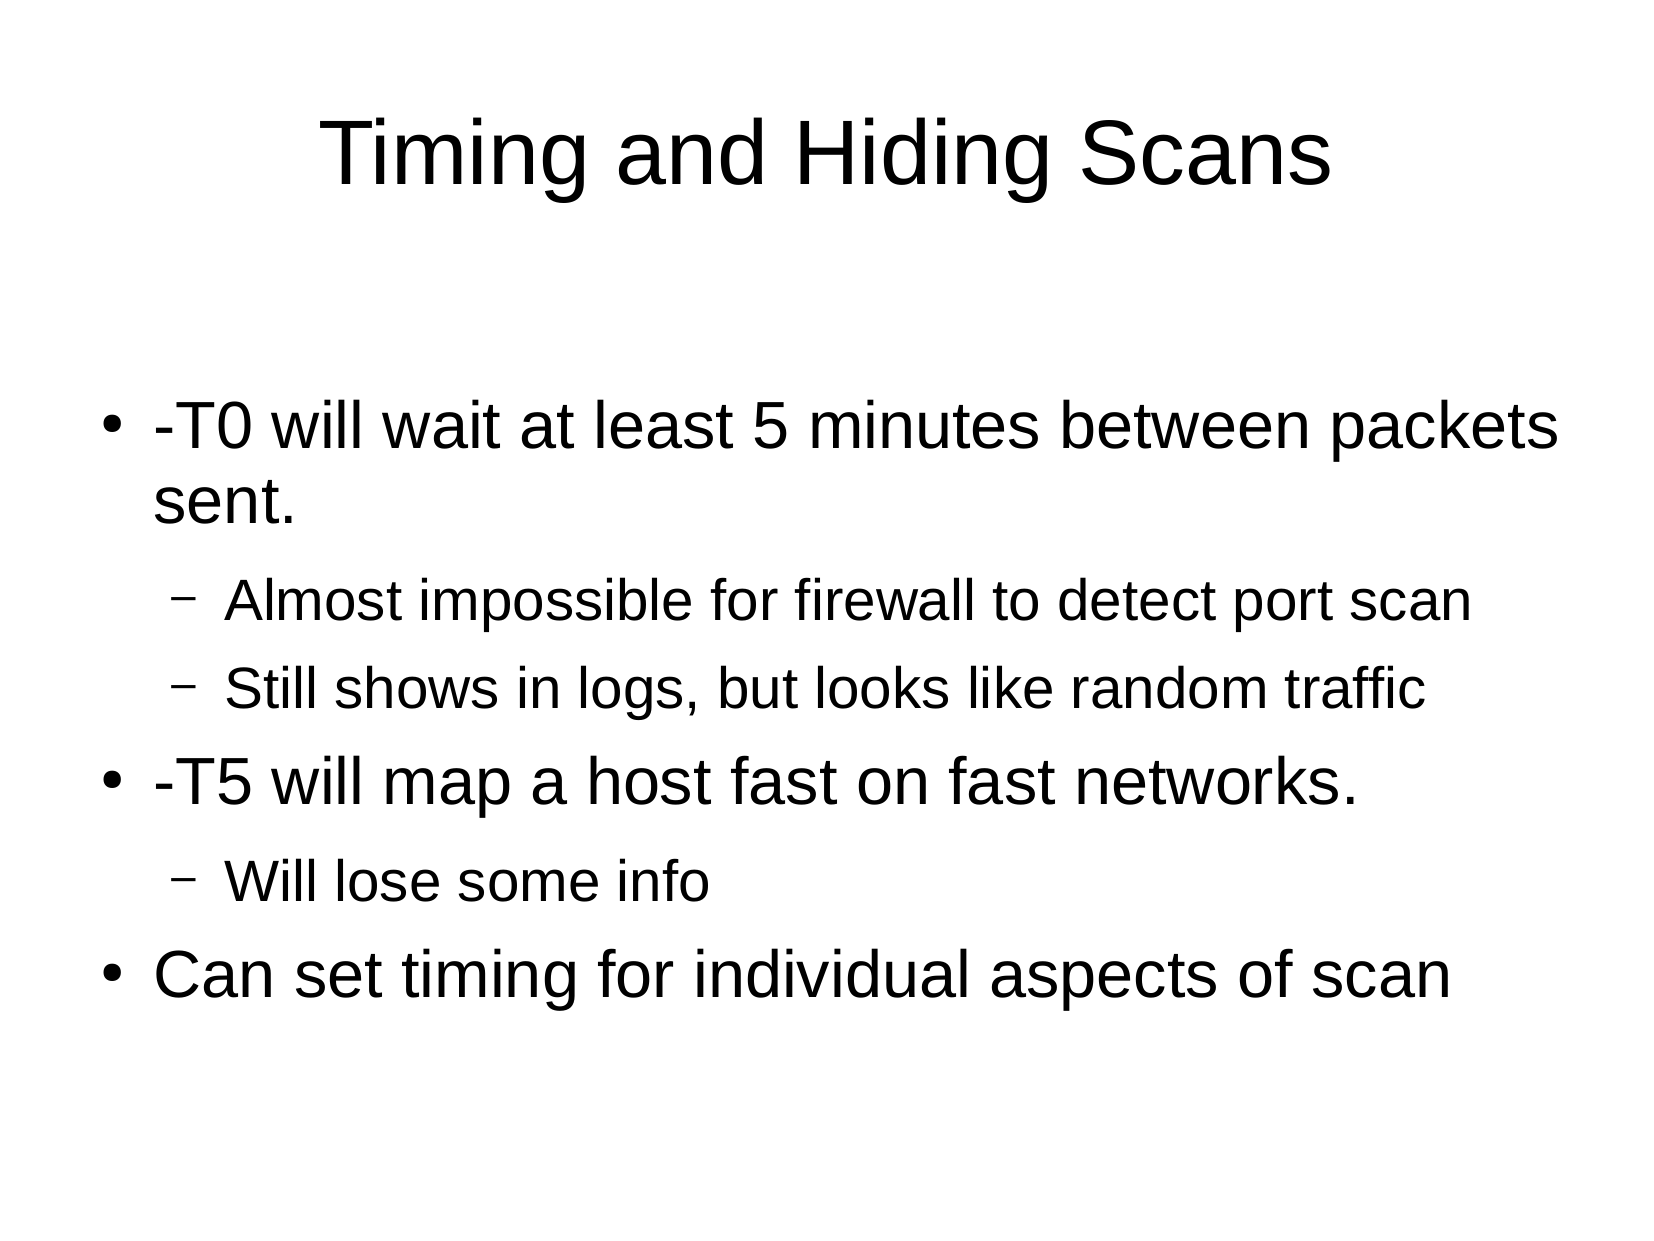

# Timing and Hiding Scans
-T0 will wait at least 5 minutes between packets sent.
Almost impossible for firewall to detect port scan
Still shows in logs, but looks like random traffic
-T5 will map a host fast on fast networks.
Will lose some info
Can set timing for individual aspects of scan